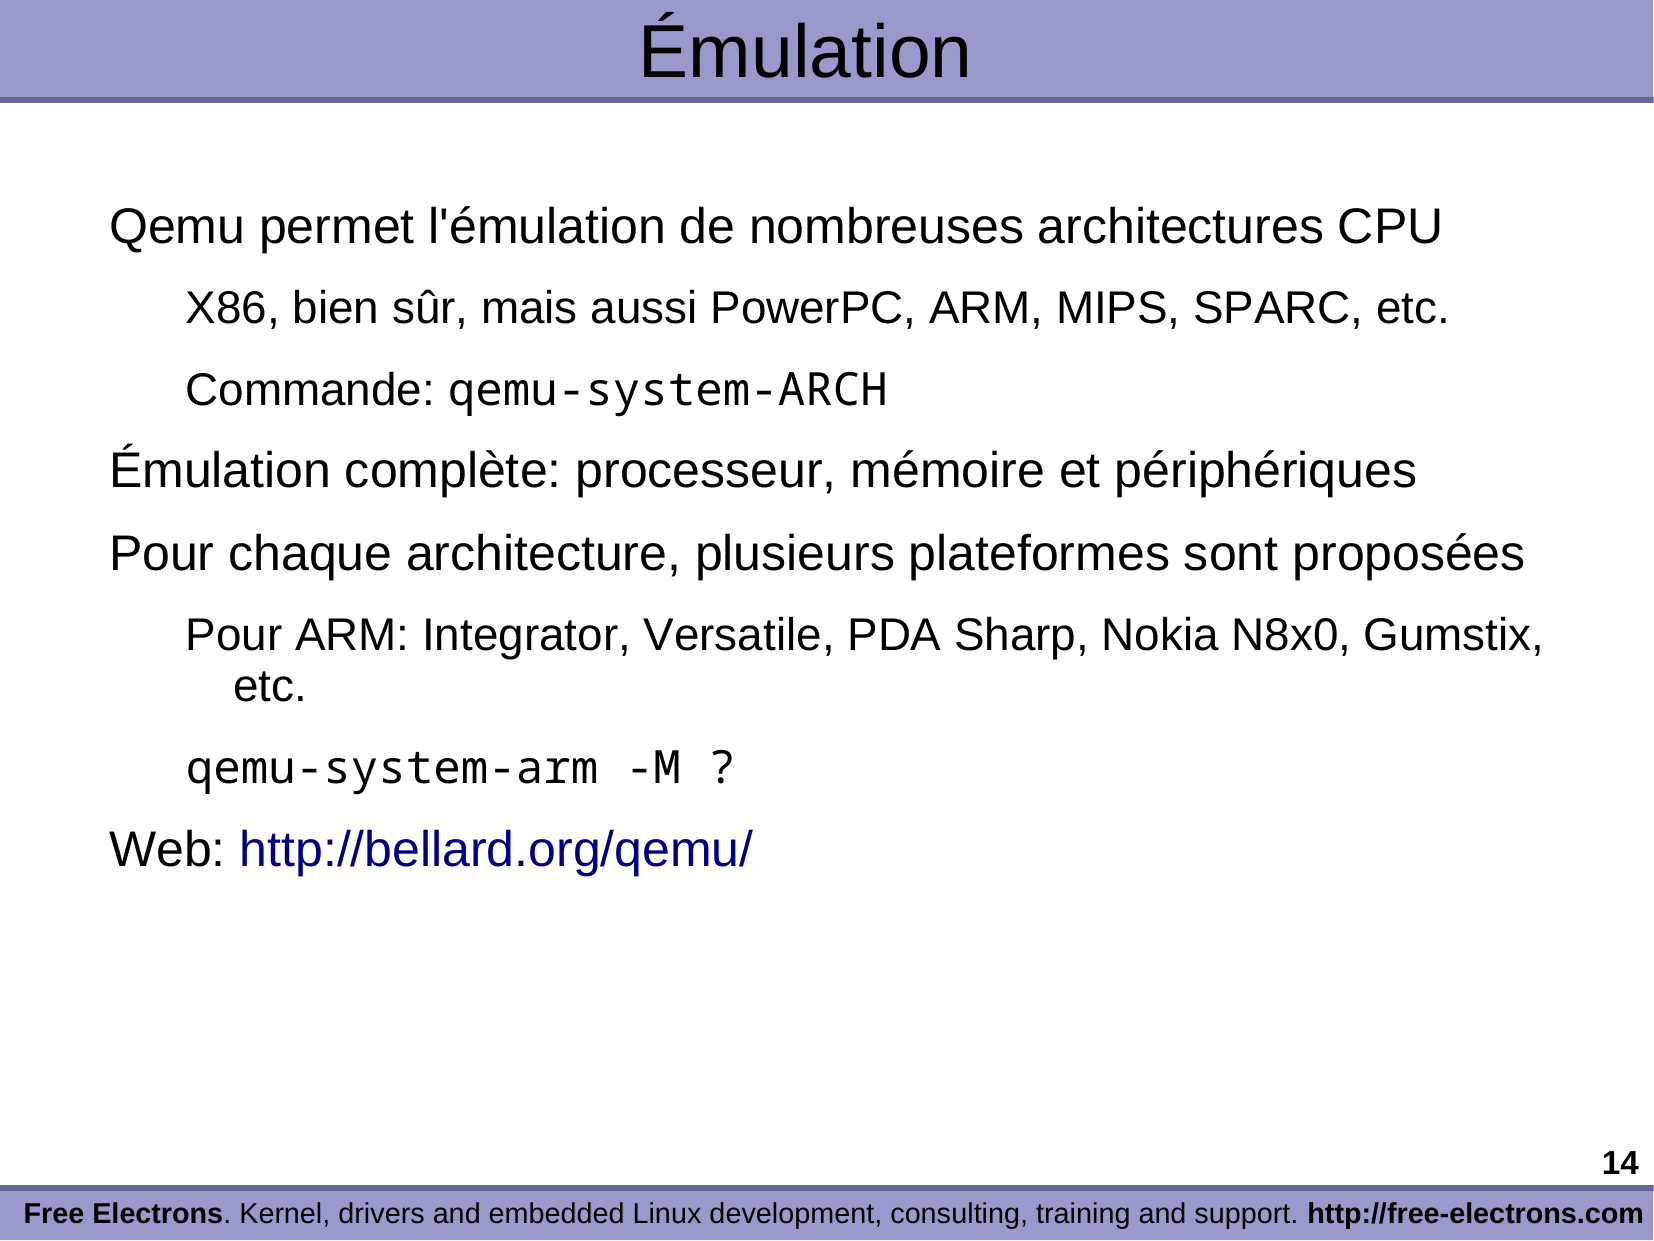

# Émulation
Qemu permet l'émulation de nombreuses architectures CPU
X86, bien sûr, mais aussi PowerPC, ARM, MIPS, SPARC, etc.
Commande: qemu-system-ARCH
Émulation complète: processeur, mémoire et périphériques
Pour chaque architecture, plusieurs plateformes sont proposées
Pour ARM: Integrator, Versatile, PDA Sharp, Nokia N8x0, Gumstix, etc.
qemu-system-arm -M ?
Web: http://bellard.org/qemu/